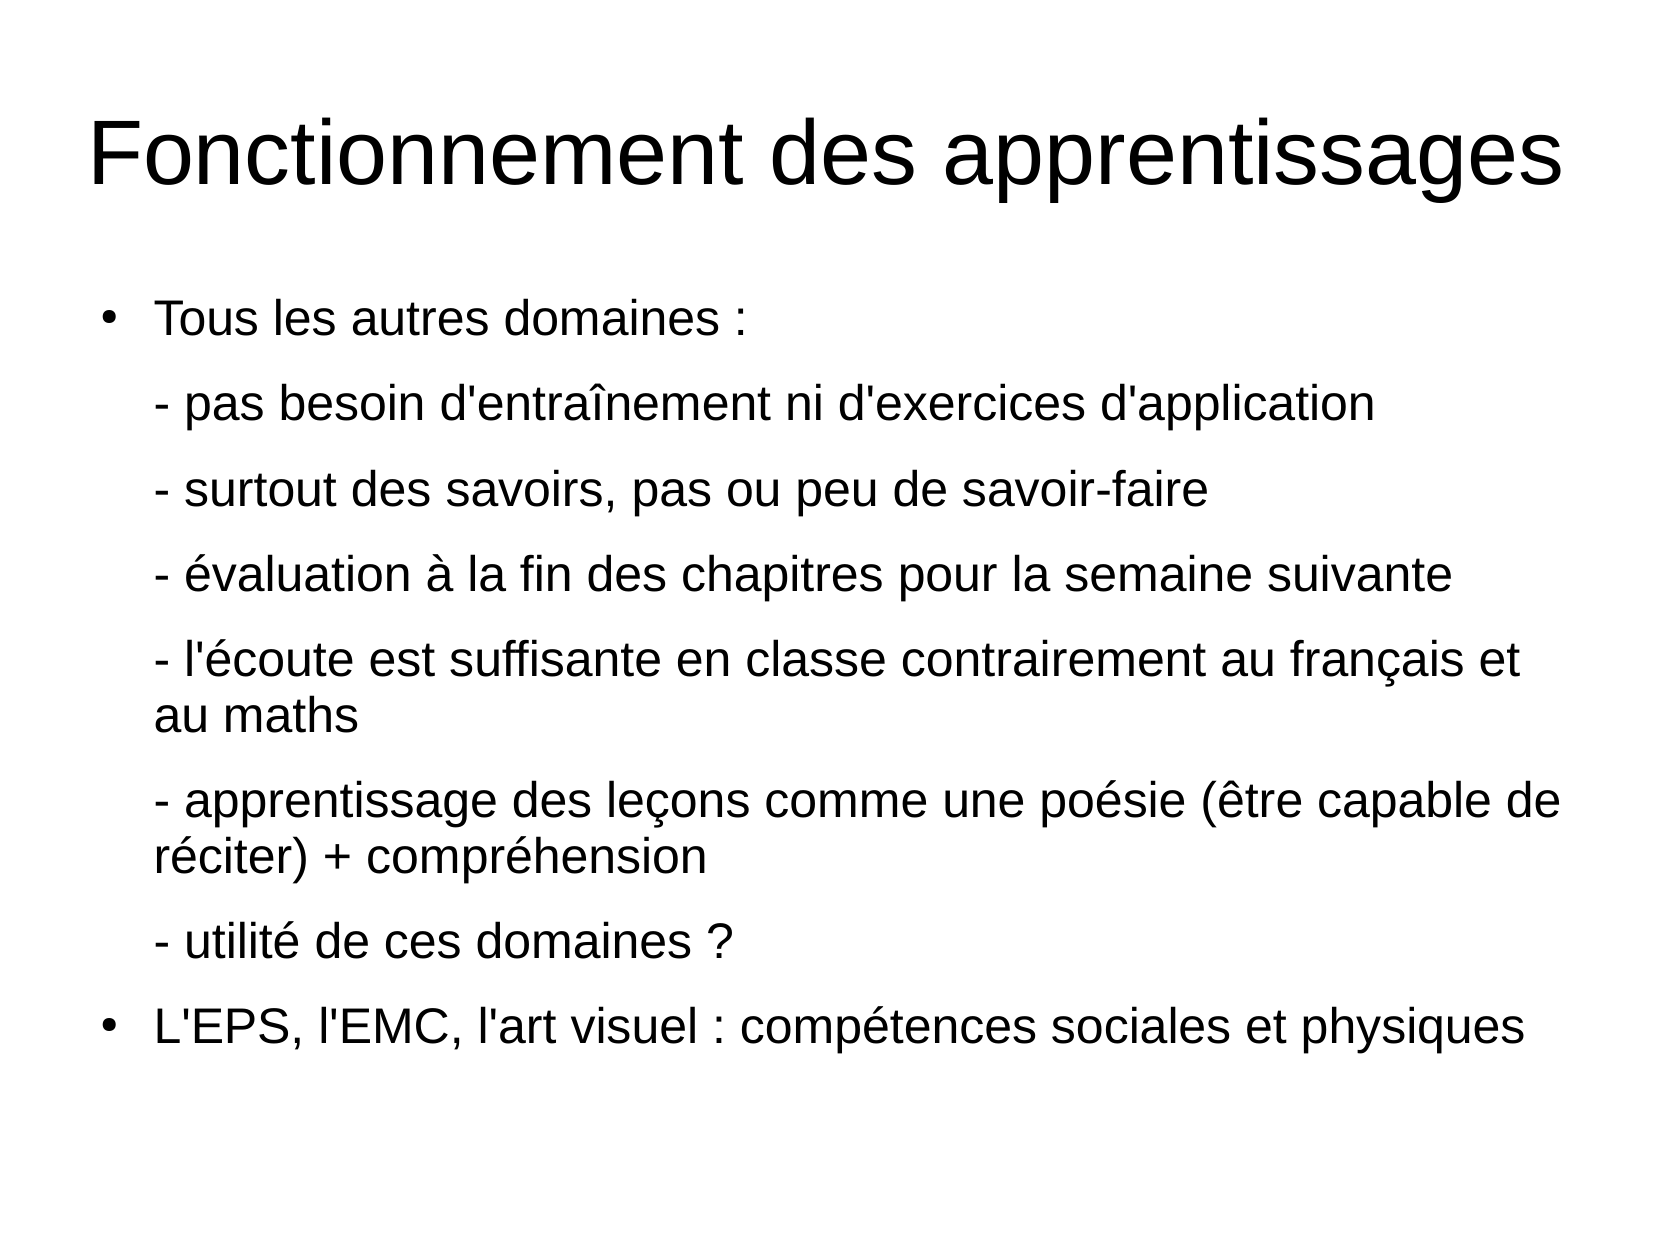

# Fonctionnement des apprentissages
Tous les autres domaines :
- pas besoin d'entraînement ni d'exercices d'application
- surtout des savoirs, pas ou peu de savoir-faire
- évaluation à la fin des chapitres pour la semaine suivante
- l'écoute est suffisante en classe contrairement au français et au maths
- apprentissage des leçons comme une poésie (être capable de réciter) + compréhension
- utilité de ces domaines ?
L'EPS, l'EMC, l'art visuel : compétences sociales et physiques